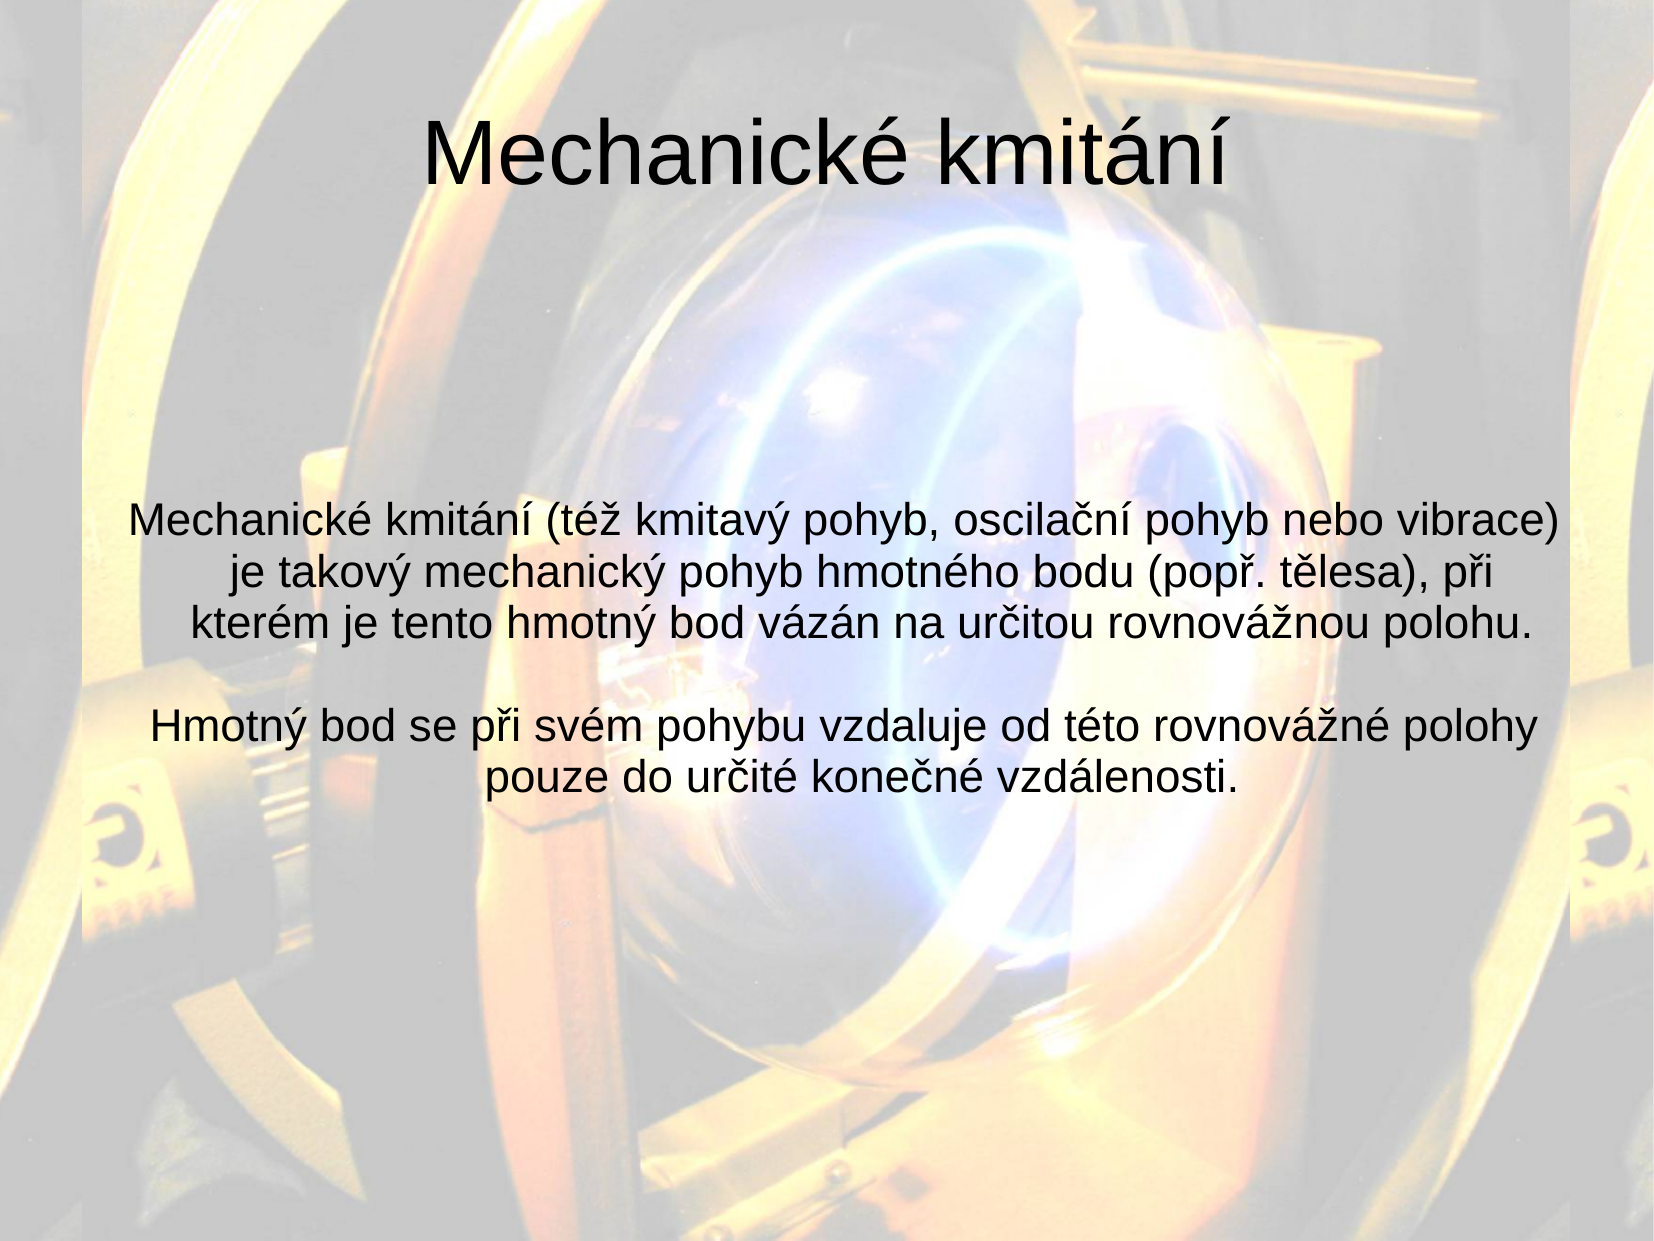

# Mechanické kmitání
Mechanické kmitání (též kmitavý pohyb, oscilační pohyb nebo vibrace) je takový mechanický pohyb hmotného bodu (popř. tělesa), při kterém je tento hmotný bod vázán na určitou rovnovážnou polohu.
Hmotný bod se při svém pohybu vzdaluje od této rovnovážné polohy pouze do určité konečné vzdálenosti.